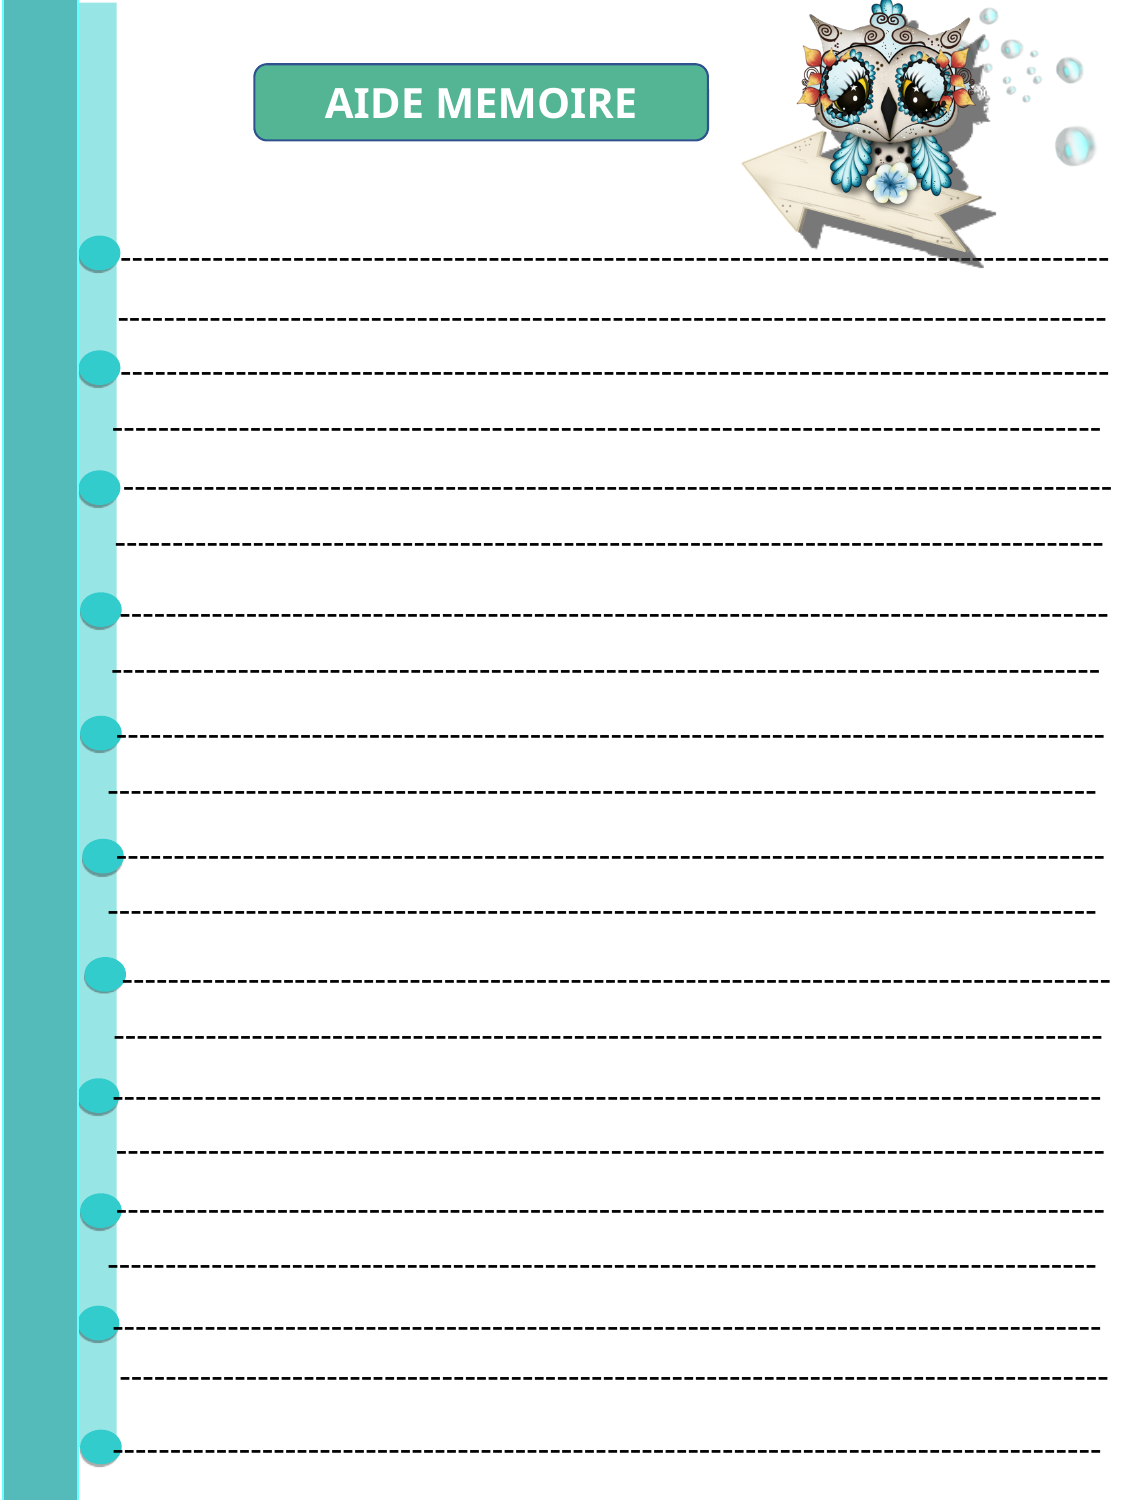

AIDE MEMOIRE
--------------------------------------------------------------------------------------
--------------------------------------------------------------------------------------
--------------------------------------------------------------------------------------
--------------------------------------------------------------------------------------
--------------------------------------------------------------------------------------
--------------------------------------------------------------------------------------
--------------------------------------------------------------------------------------
--------------------------------------------------------------------------------------
--------------------------------------------------------------------------------------
--------------------------------------------------------------------------------------
--------------------------------------------------------------------------------------
--------------------------------------------------------------------------------------
--------------------------------------------------------------------------------------
--------------------------------------------------------------------------------------
--------------------------------------------------------------------------------------
--------------------------------------------------------------------------------------
--------------------------------------------------------------------------------------
--------------------------------------------------------------------------------------
--------------------------------------------------------------------------------------
--------------------------------------------------------------------------------------
--------------------------------------------------------------------------------------
--------------------------------------------------------------------------------------